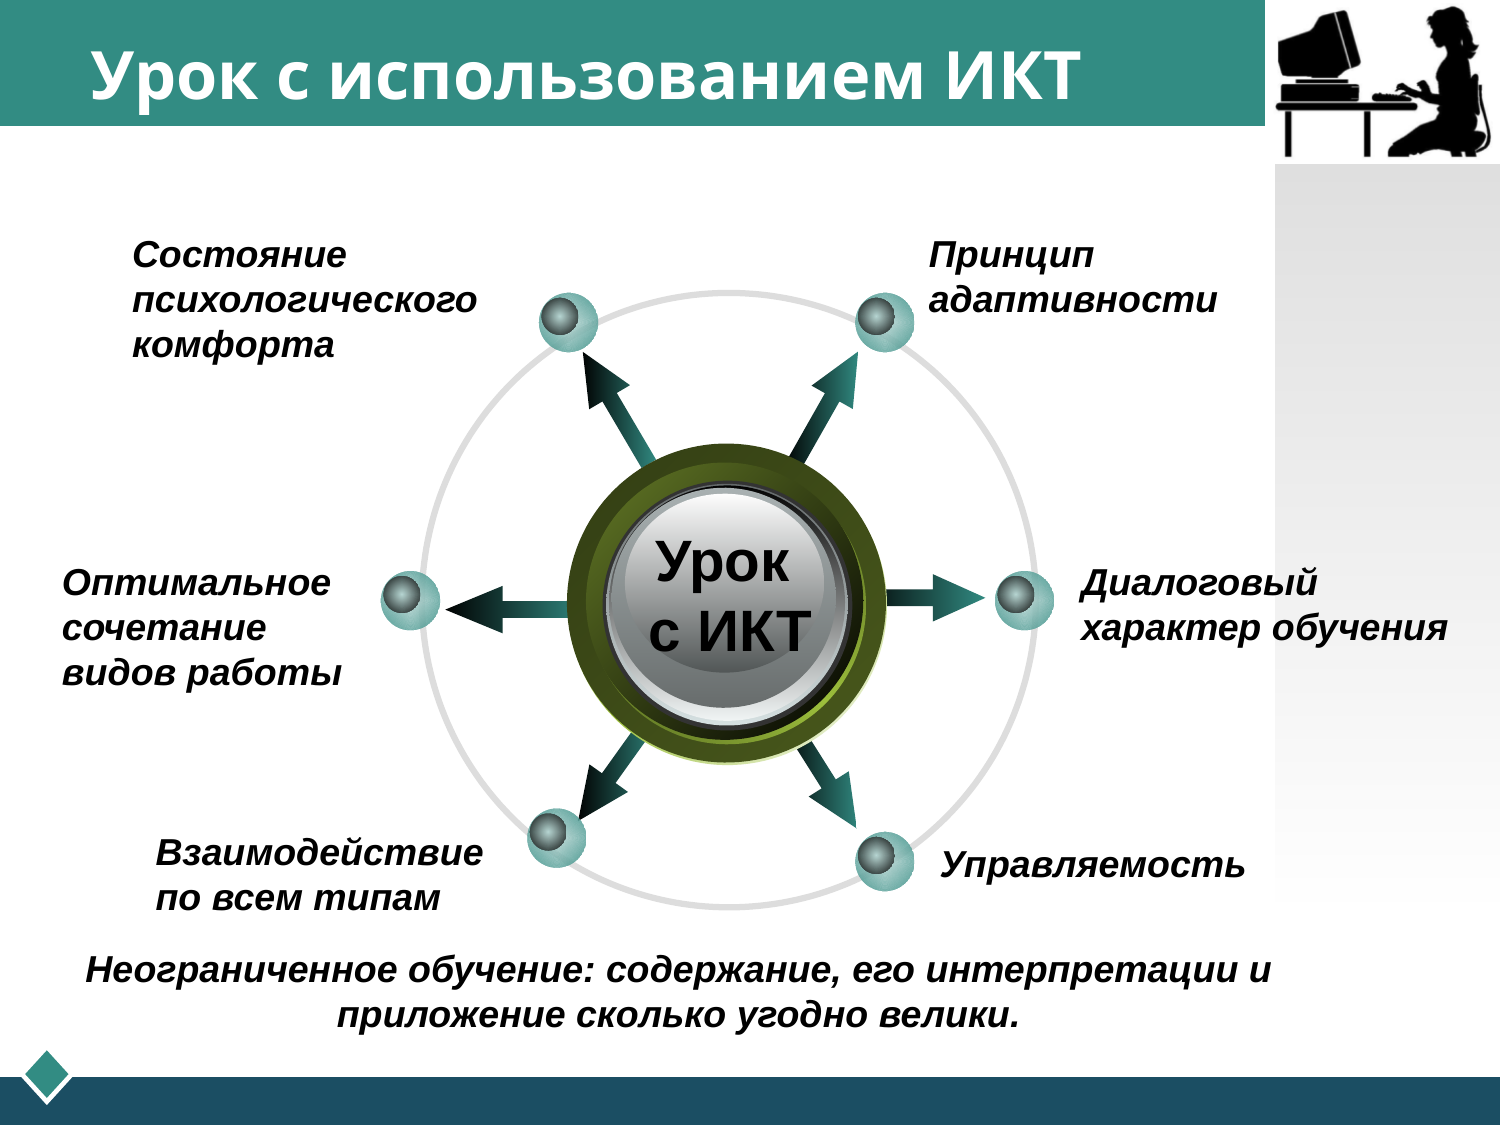

# Урок с использованием ИКТ
Состояние
психологического
комфорта
Принцип
адаптивности
Урок
с ИКТ
Оптимальное
сочетание
видов работы
Диалоговый
характер обучения
Взаимодействие
по всем типам
 Управляемость
Неограниченное обучение: содержание, его интерпретации и приложение сколько угодно велики.